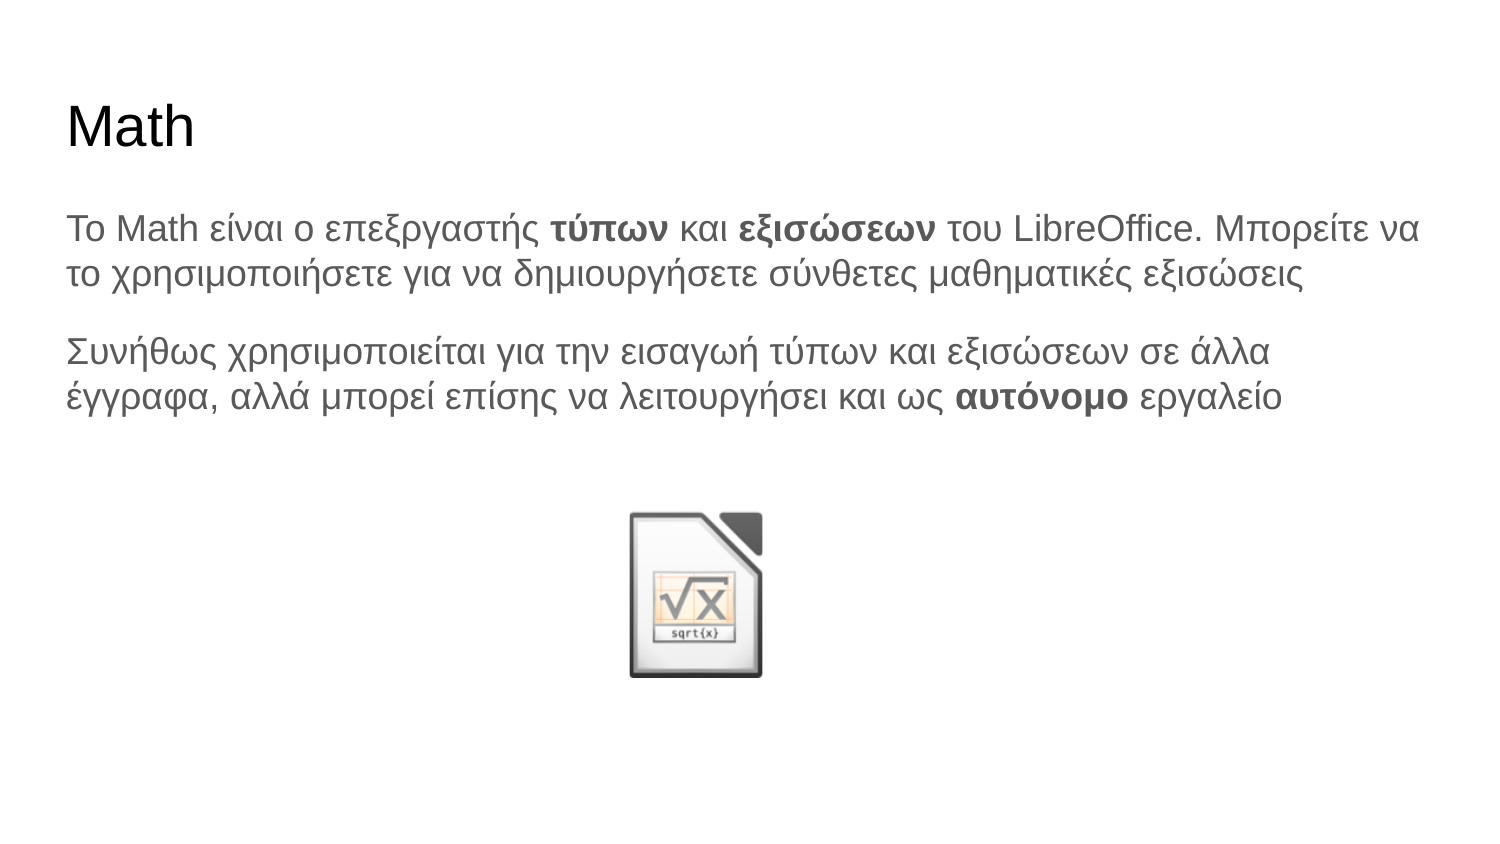

# Math
Το Math είναι ο επεξργαστής τύπων και εξισώσεων του LibreOffice. Μπορείτε να το χρησιμοποιήσετε για να δημιουργήσετε σύνθετες μαθηματικές εξισώσεις
Συνήθως χρησιμοποιείται για την εισαγωή τύπων και εξισώσεων σε άλλα έγγραφα, αλλά μπορεί επίσης να λειτουργήσει και ως αυτόνομο εργαλείο